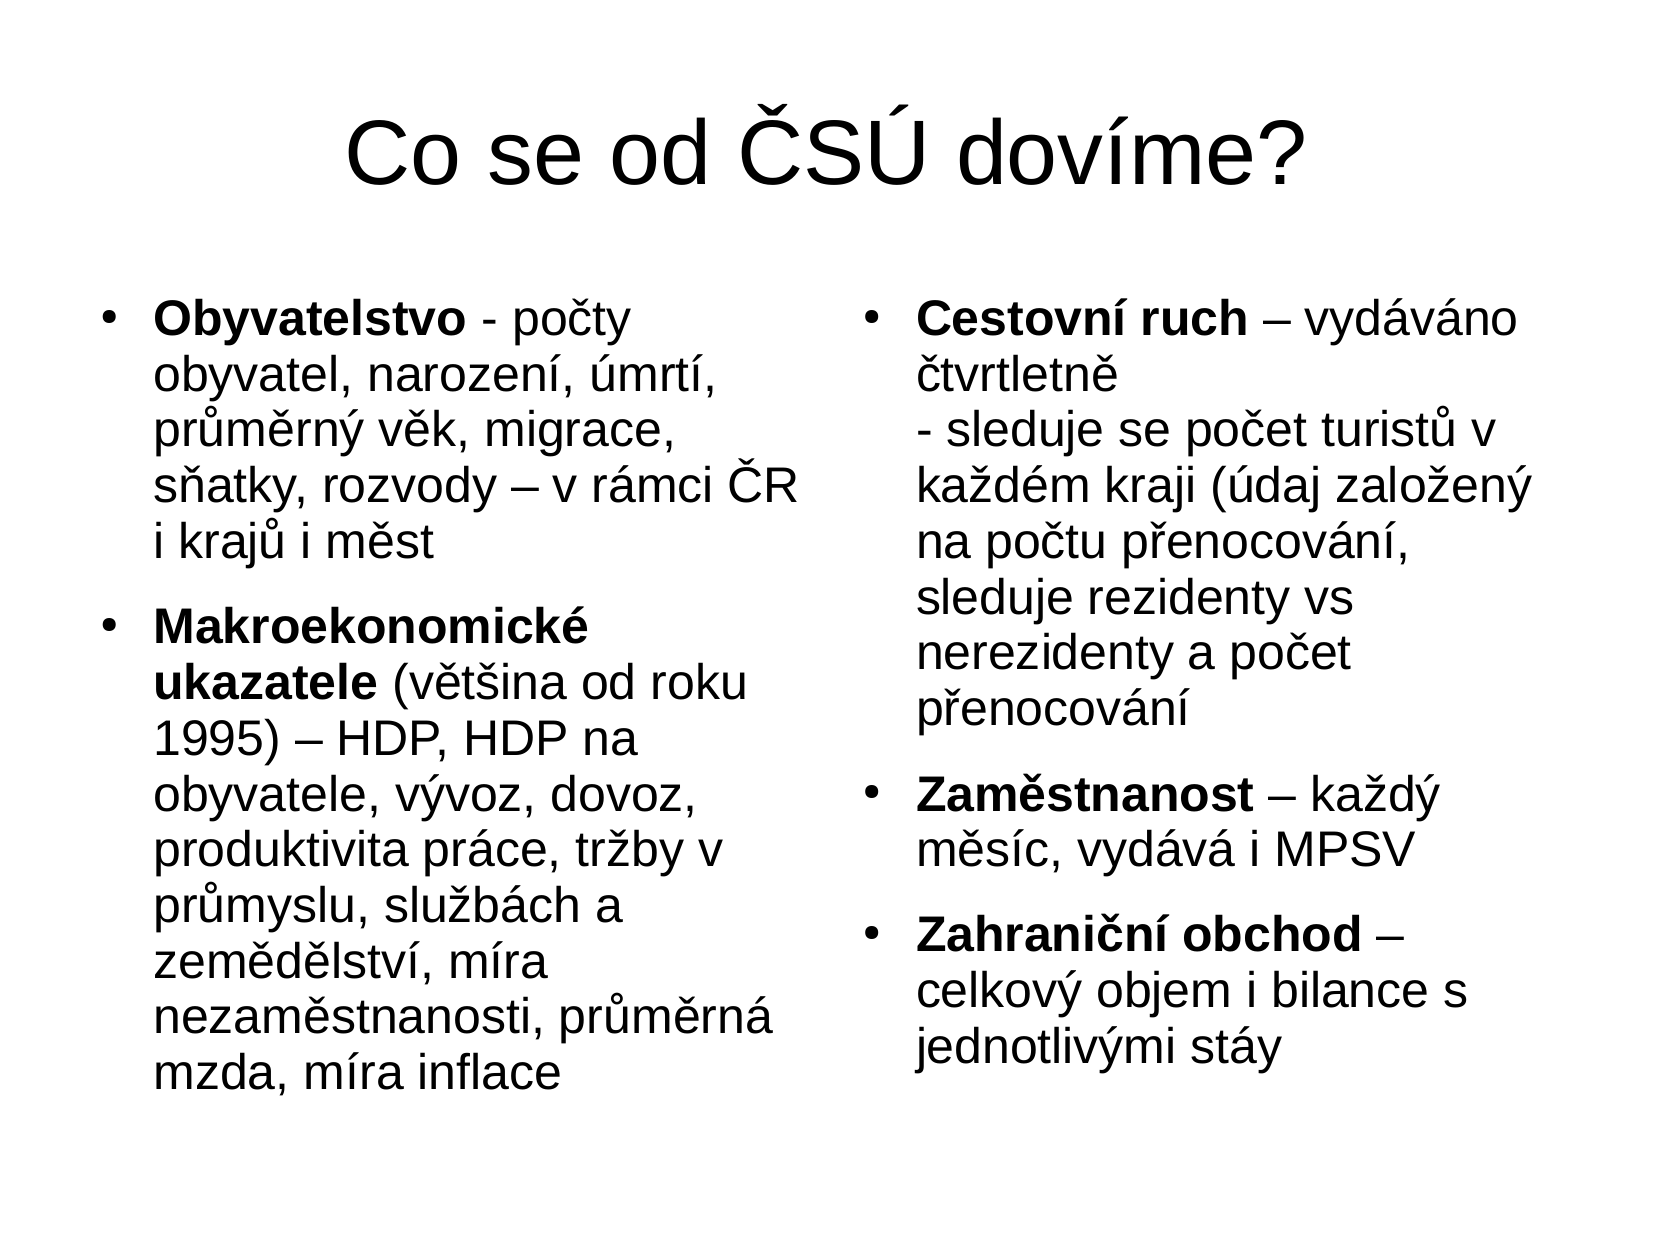

# Co se od ČSÚ dovíme?
Obyvatelstvo - počty obyvatel, narození, úmrtí, průměrný věk, migrace, sňatky, rozvody – v rámci ČR i krajů i měst
Makroekonomické ukazatele (většina od roku 1995) – HDP, HDP na obyvatele, vývoz, dovoz, produktivita práce, tržby v průmyslu, službách a zemědělství, míra nezaměstnanosti, průměrná mzda, míra inflace
Cestovní ruch – vydáváno čtvrtletně
- sleduje se počet turistů v každém kraji (údaj založený na počtu přenocování, sleduje rezidenty vs nerezidenty a počet přenocování
Zaměstnanost – každý měsíc, vydává i MPSV
Zahraniční obchod – celkový objem i bilance s jednotlivými stáy